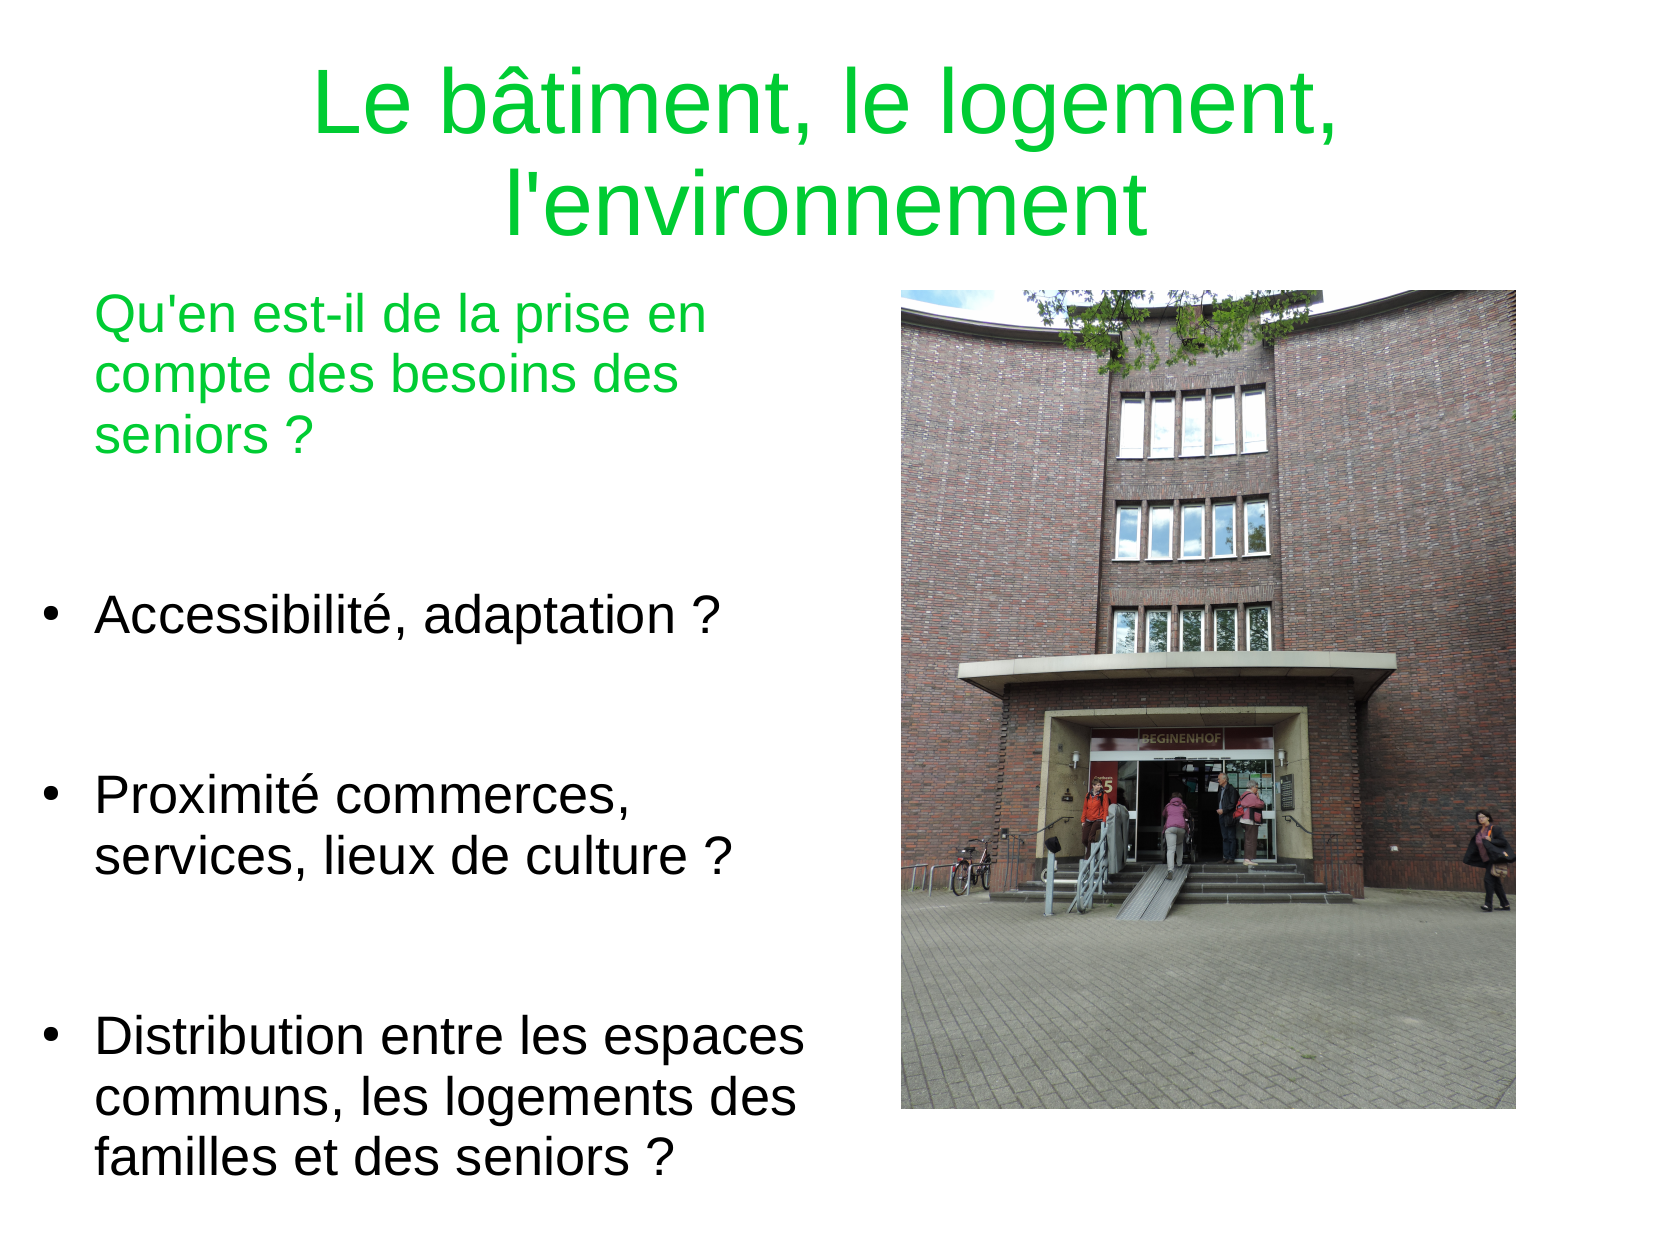

# Le bâtiment, le logement, l'environnement
Qu'en est-il de la prise en compte des besoins des seniors ?
Accessibilité, adaptation ?
Proximité commerces, services, lieux de culture ?
Distribution entre les espaces communs, les logements des familles et des seniors ?